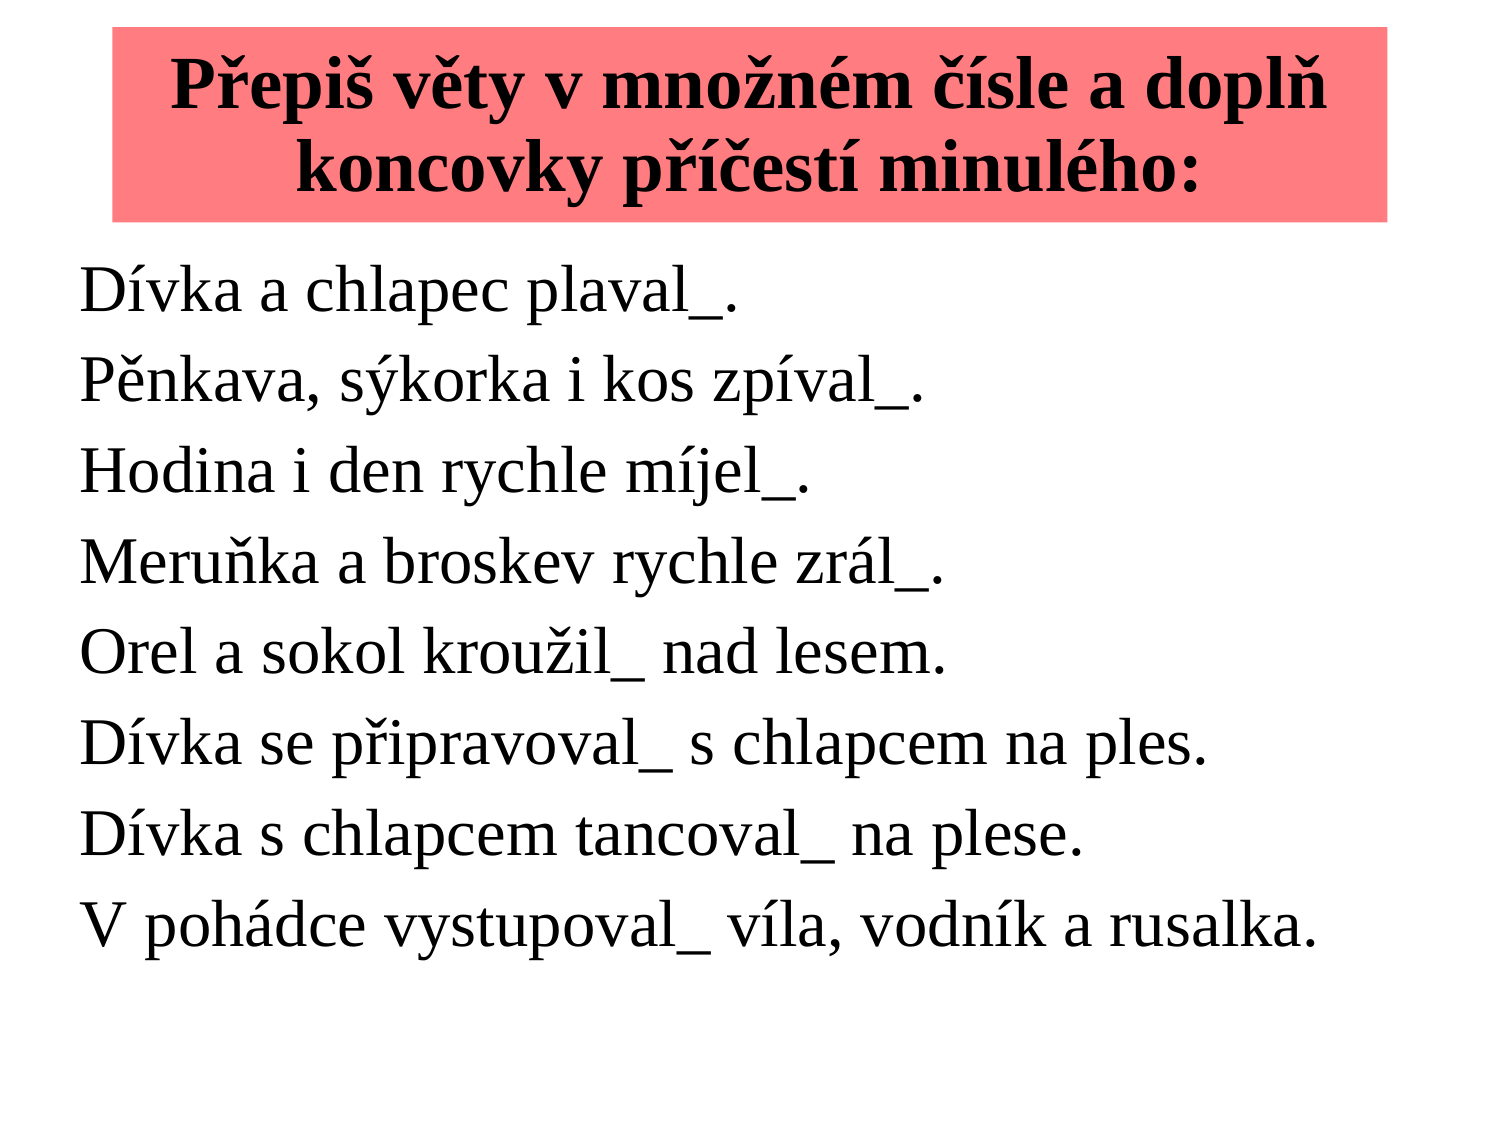

Přepiš věty v množném čísle a doplň koncovky příčestí minulého:
# Dívka a chlapec plaval_.
Pěnkava, sýkorka i kos zpíval_.
Hodina i den rychle míjel_.
Meruňka a broskev rychle zrál_.
Orel a sokol kroužil_ nad lesem.
Dívka se připravoval_ s chlapcem na ples.
Dívka s chlapcem tancoval_ na plese.
V pohádce vystupoval_ víla, vodník a rusalka.